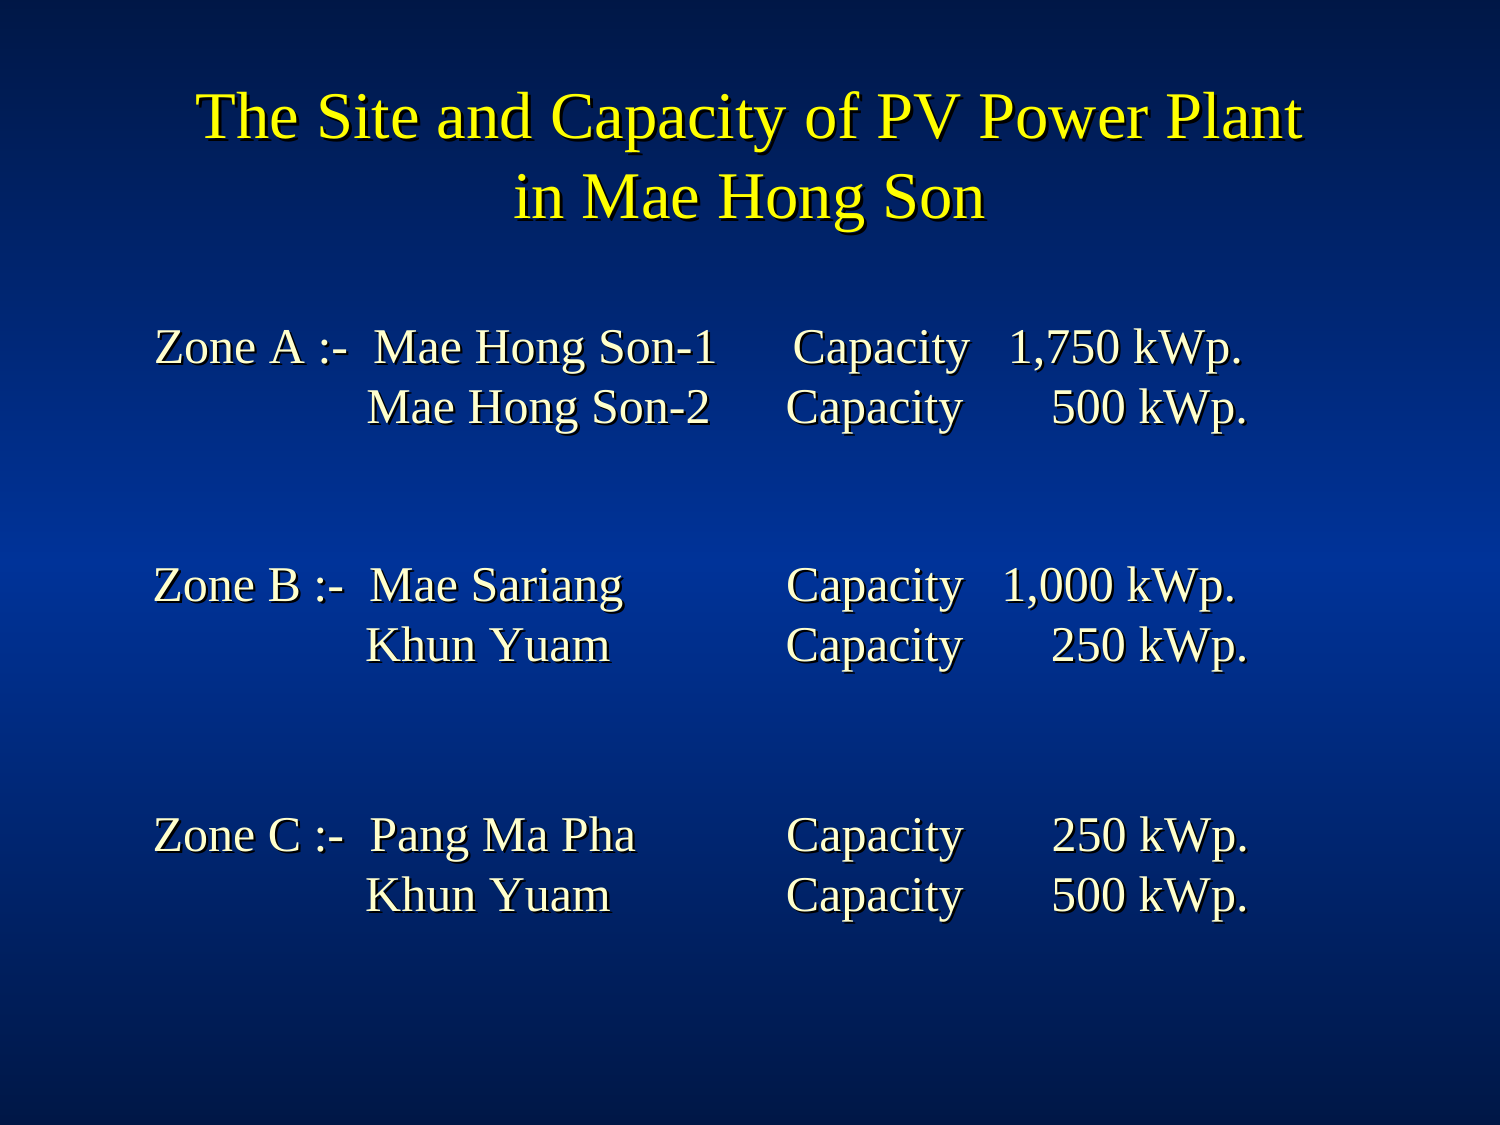

The Site and Capacity of PV Power Plant
 in Mae Hong Son
Zone A :- Mae Hong Son-1 Capacity 1,750 kWp.
 Mae Hong Son-2 Capacity 500 kWp.
Zone B :- Mae Sariang Capacity 1,000 kWp.
 Khun Yuam Capacity 250 kWp.
Zone C :- Pang Ma Pha Capacity 250 kWp.
 Khun Yuam Capacity 500 kWp.